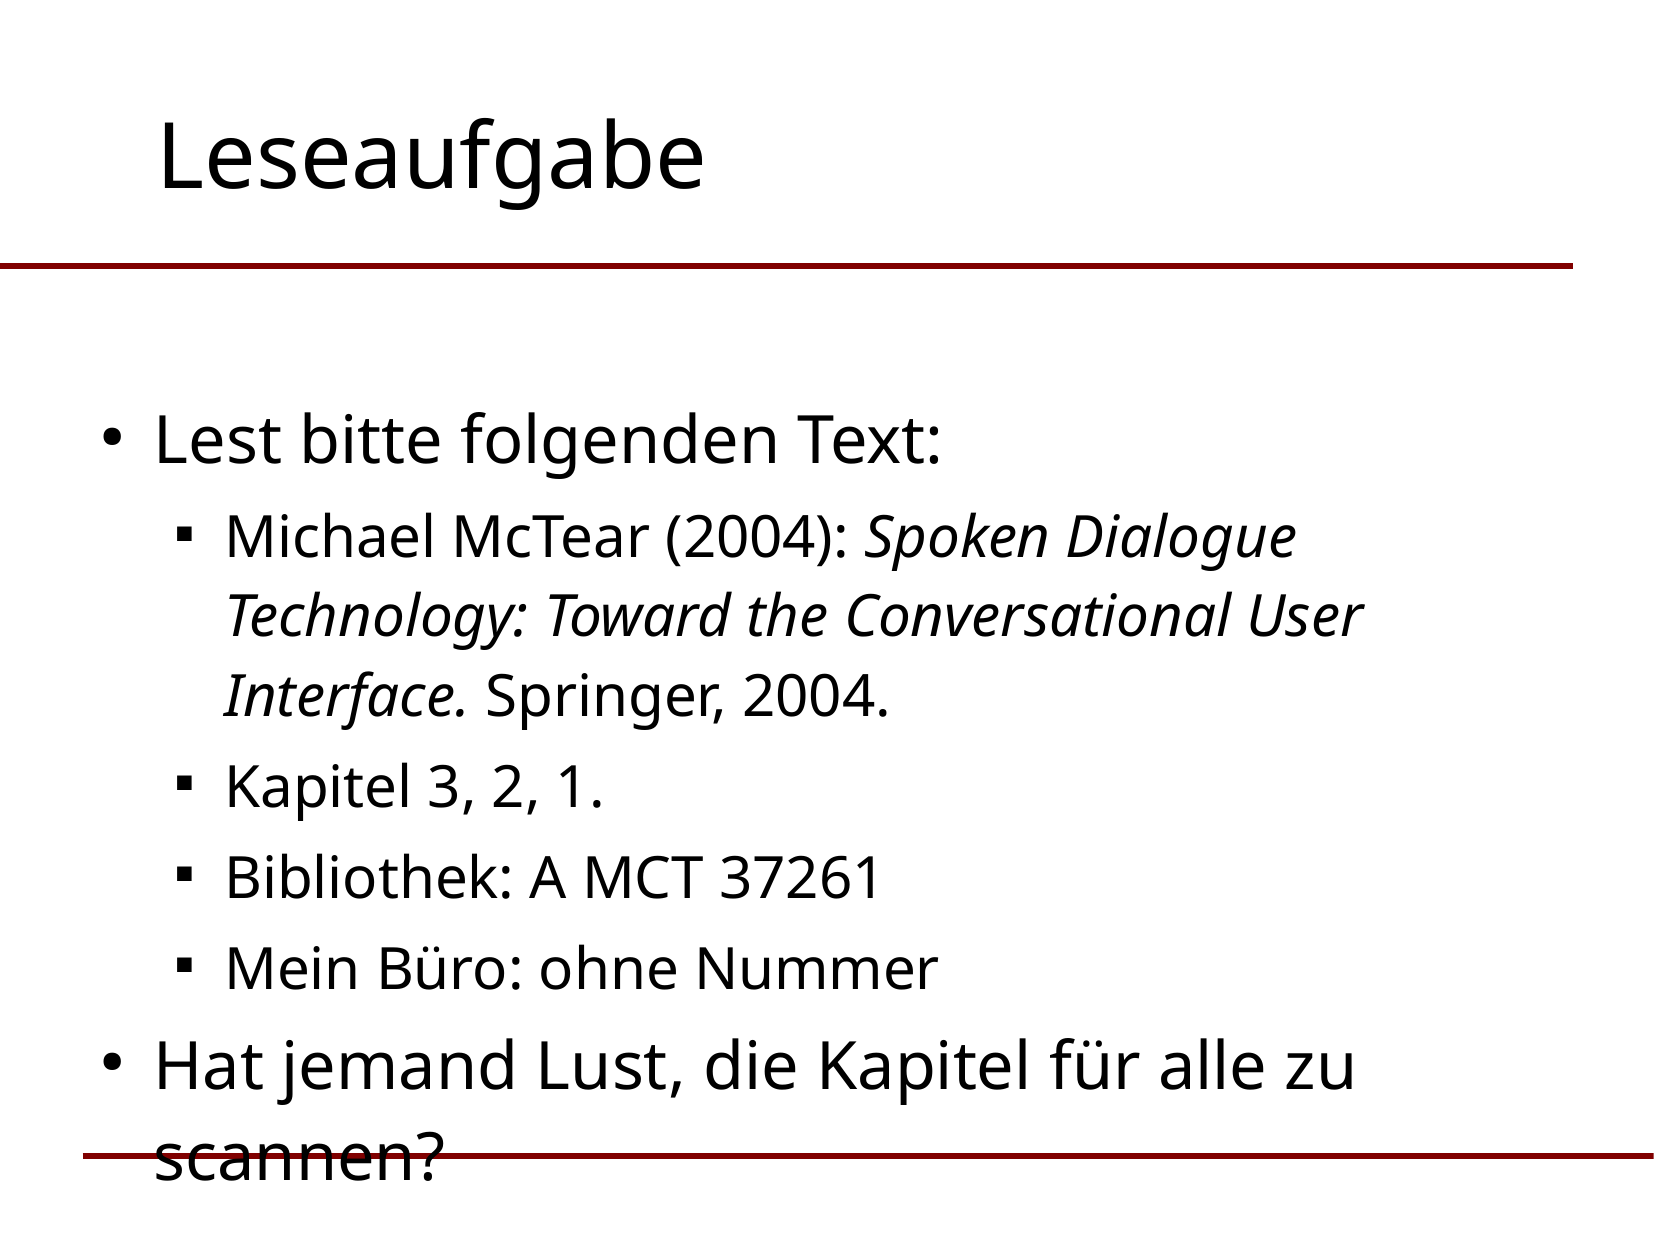

# Leseaufgabe
Lest bitte folgenden Text:
Michael McTear (2004): Spoken Dialogue Technology: Toward the Conversational User Interface. Springer, 2004.
Kapitel 3, 2, 1.
Bibliothek: A MCT 37261
Mein Büro: ohne Nummer
Hat jemand Lust, die Kapitel für alle zu scannen?